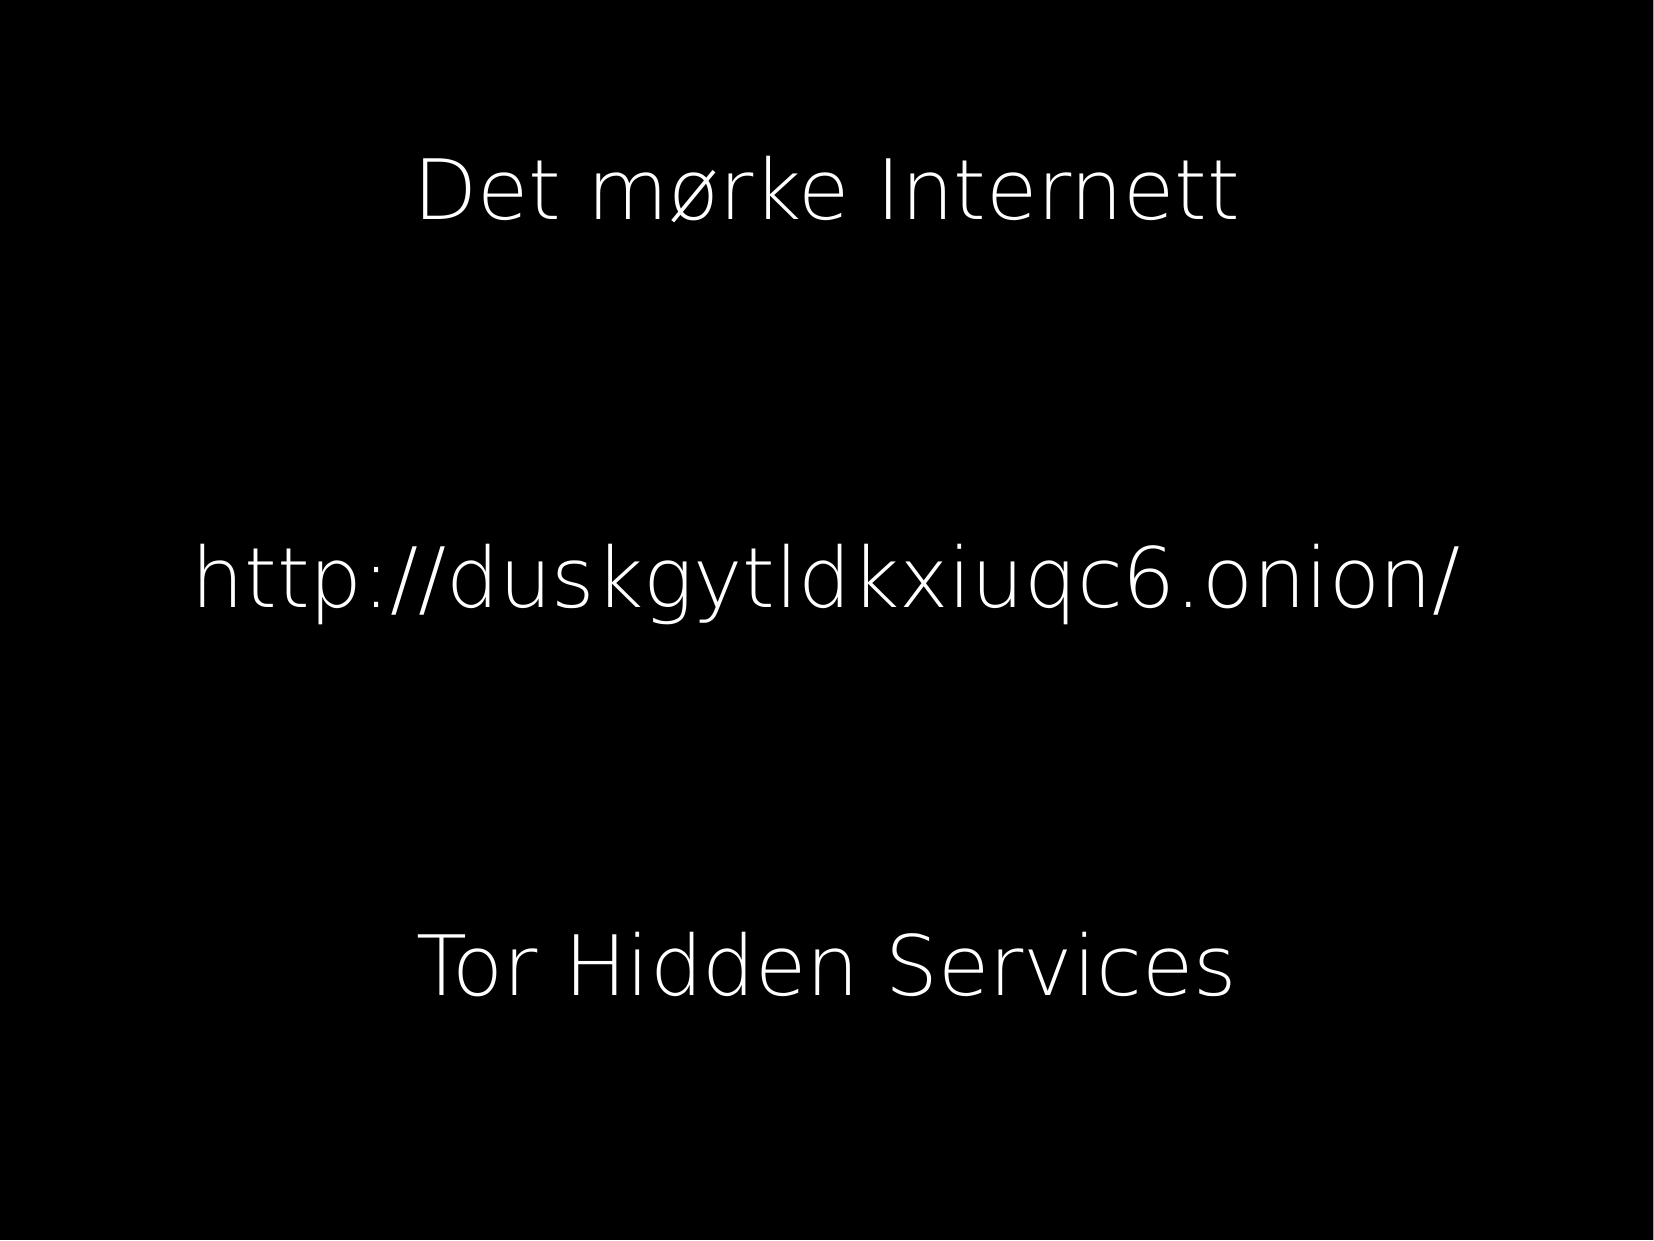

# Det mørke Internett
http://duskgytldkxiuqc6.onion/
Tor Hidden Services